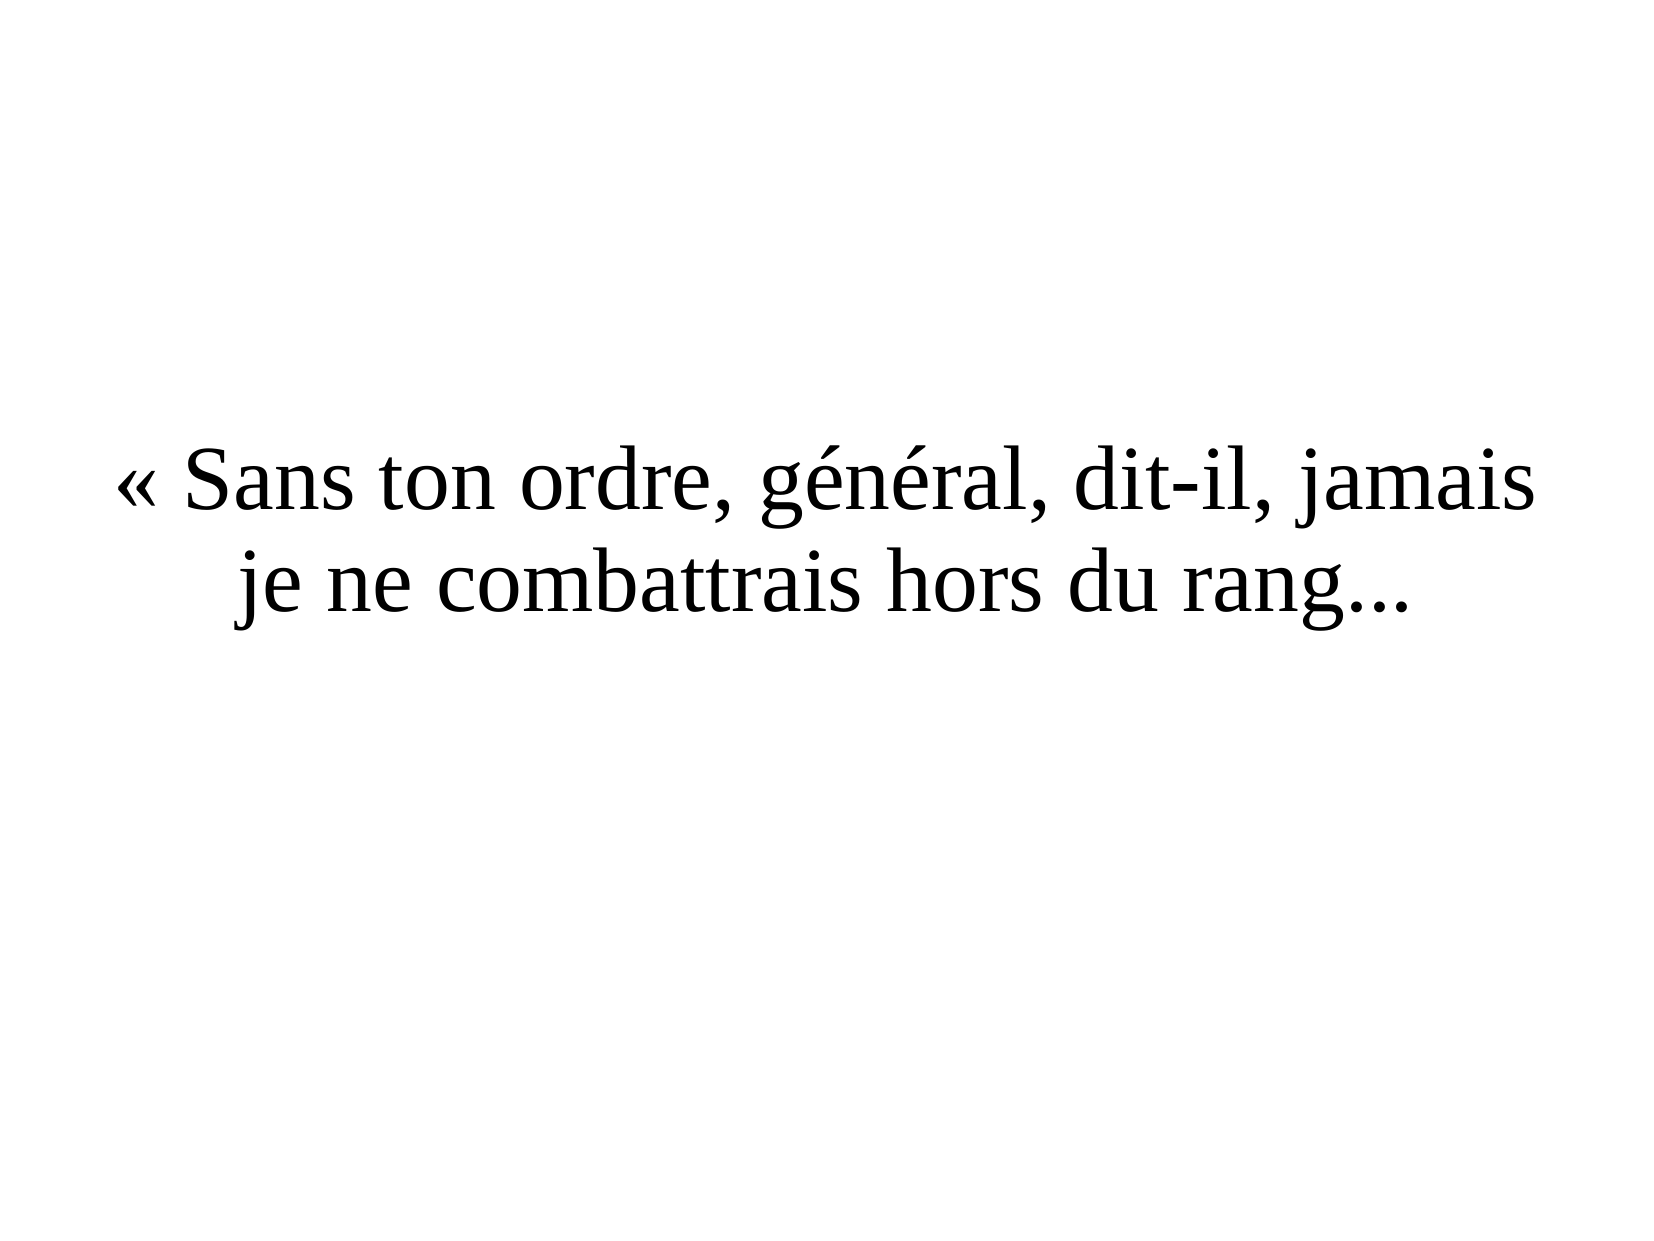

# « Sans ton ordre, général, dit-il, jamais je ne combattrais hors du rang...